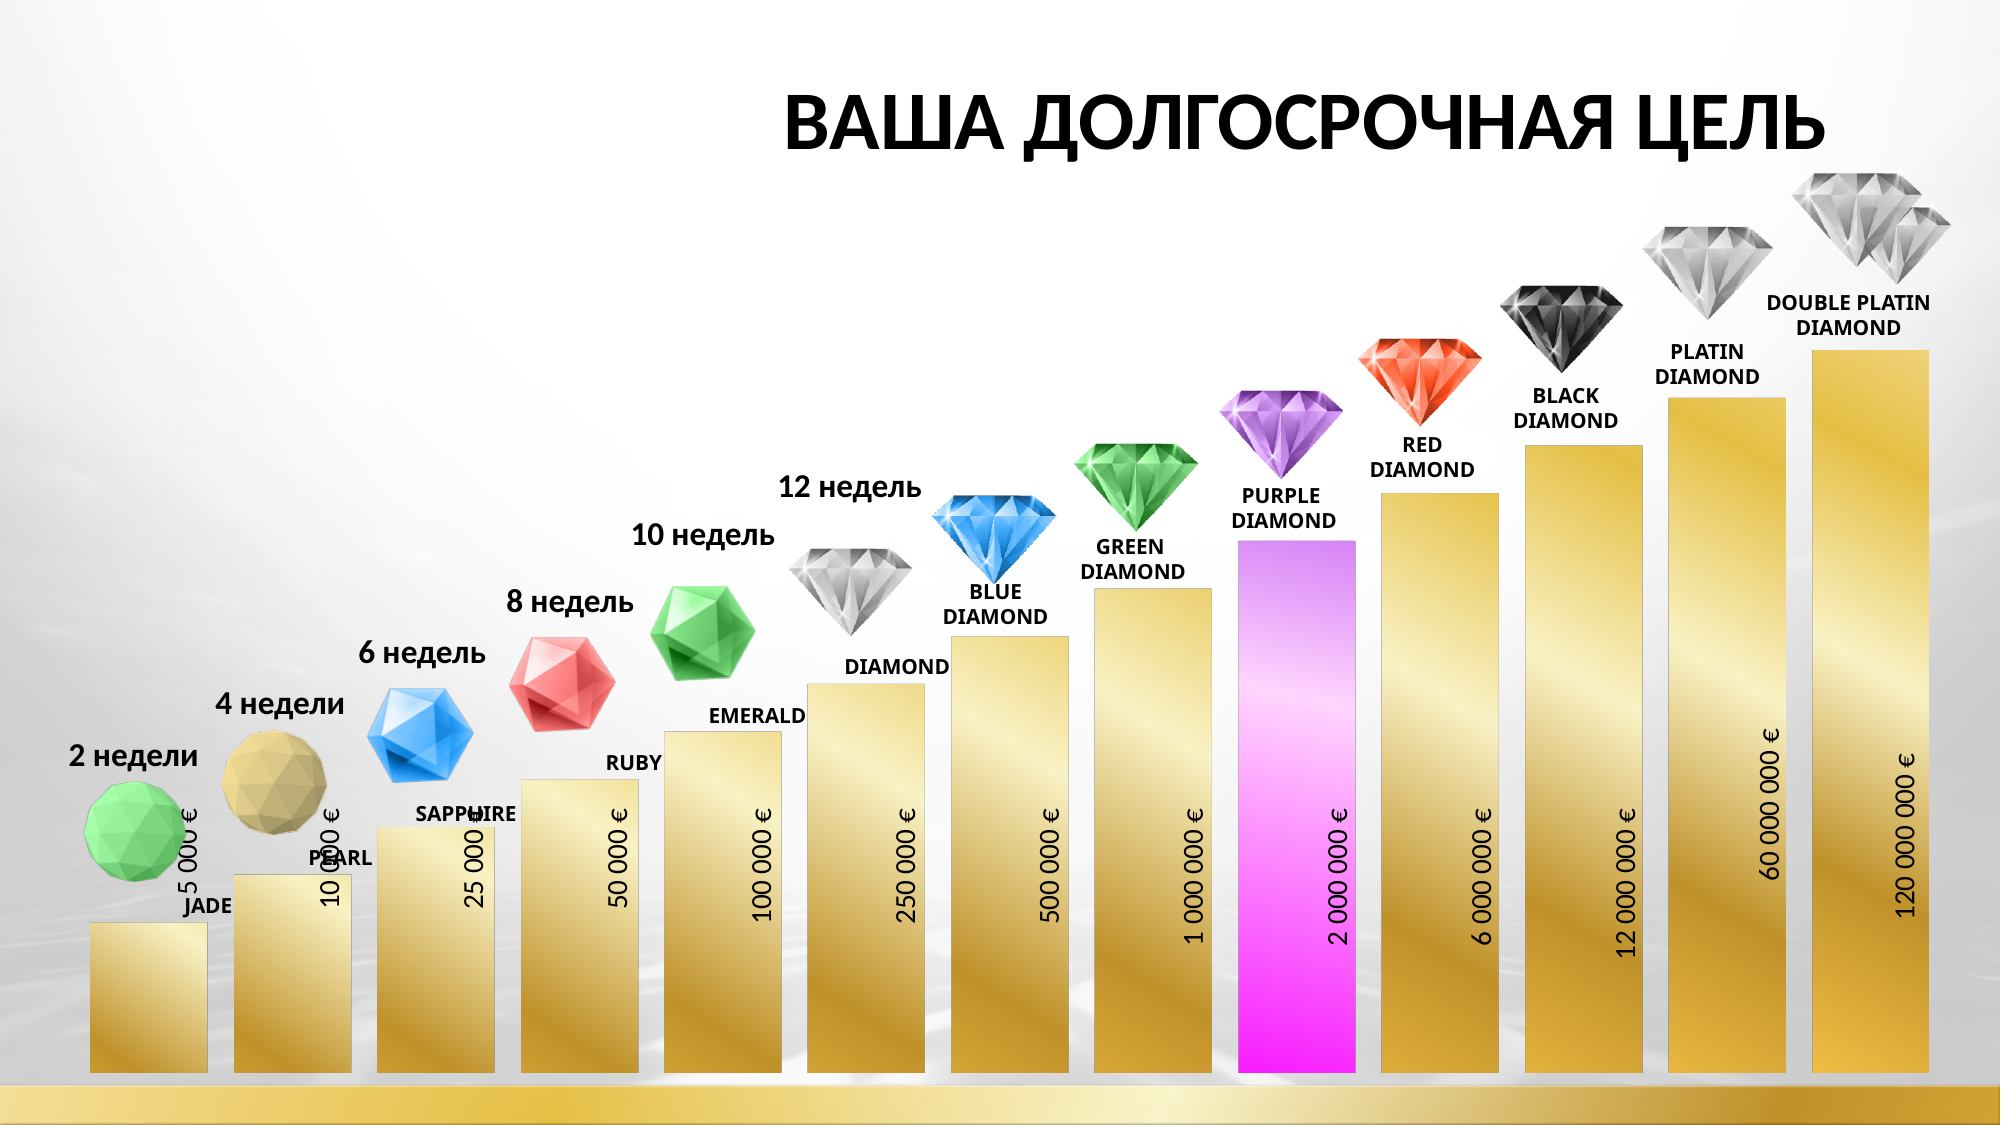

ВАША ДОЛГОСРОЧНАЯ ЦЕЛЬ
DOUBLE PLATIN
DIAMOND
PLATIN
DIAMOND
BLACK
DIAMOND
RED
DIAMOND
12 недель
PURPLE
DIAMOND
10 недель
GREEN
DIAMOND
BLUE
DIAMOND
8 недель
6 недель
DIAMOND
4 недели
EMERALD
2 недели
RUBY
SAPPHIRE
PEARL
60 000 000 €
120 000 000 €
JADE
5 000 €
10 000 €
25 000 €
50 000 €
100 000 €
250 000 €
500 000 €
1 000 000 €
2 000 000 €
6 000 000 €
12 000 000 €